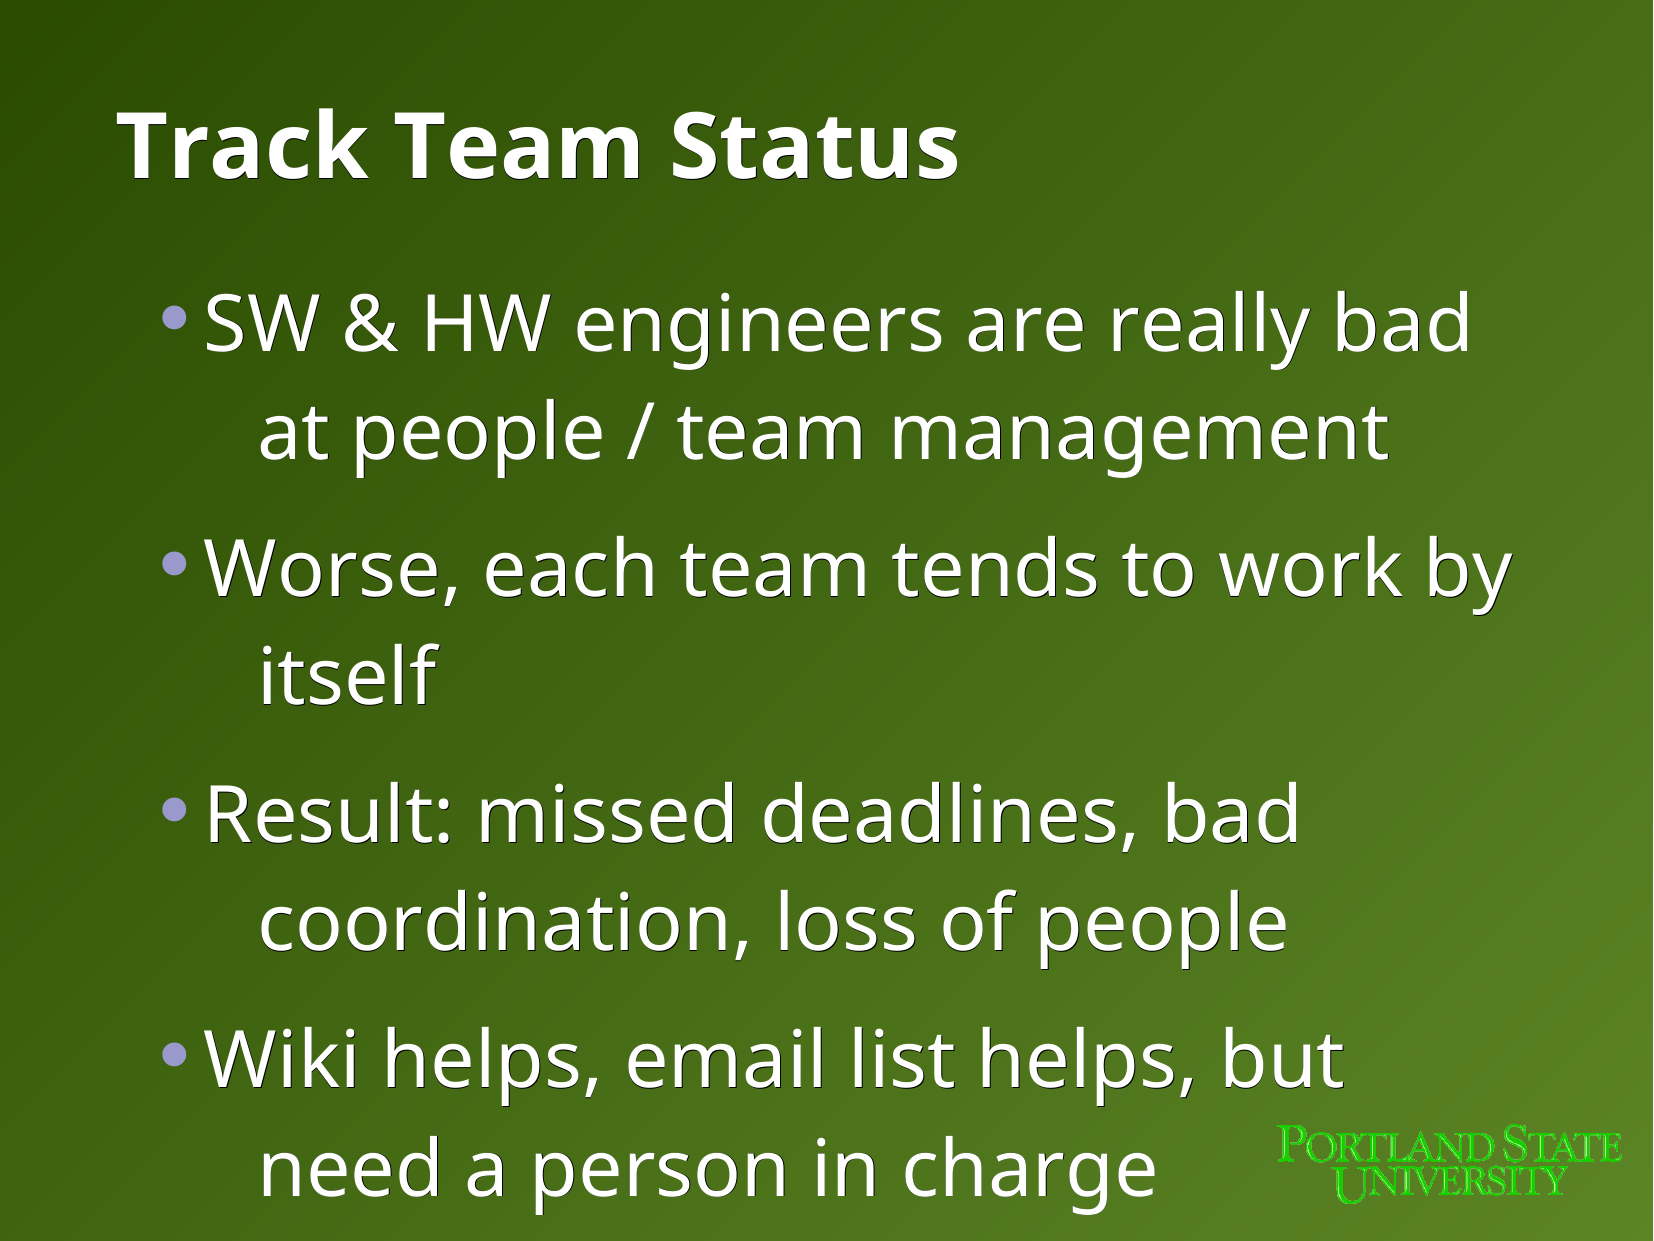

# Track Team Status
SW & HW engineers are really bad at people / team management
Worse, each team tends to work by itself
Result: missed deadlines, bad coordination, loss of people
Wiki helps, email list helps, but need a person in charge